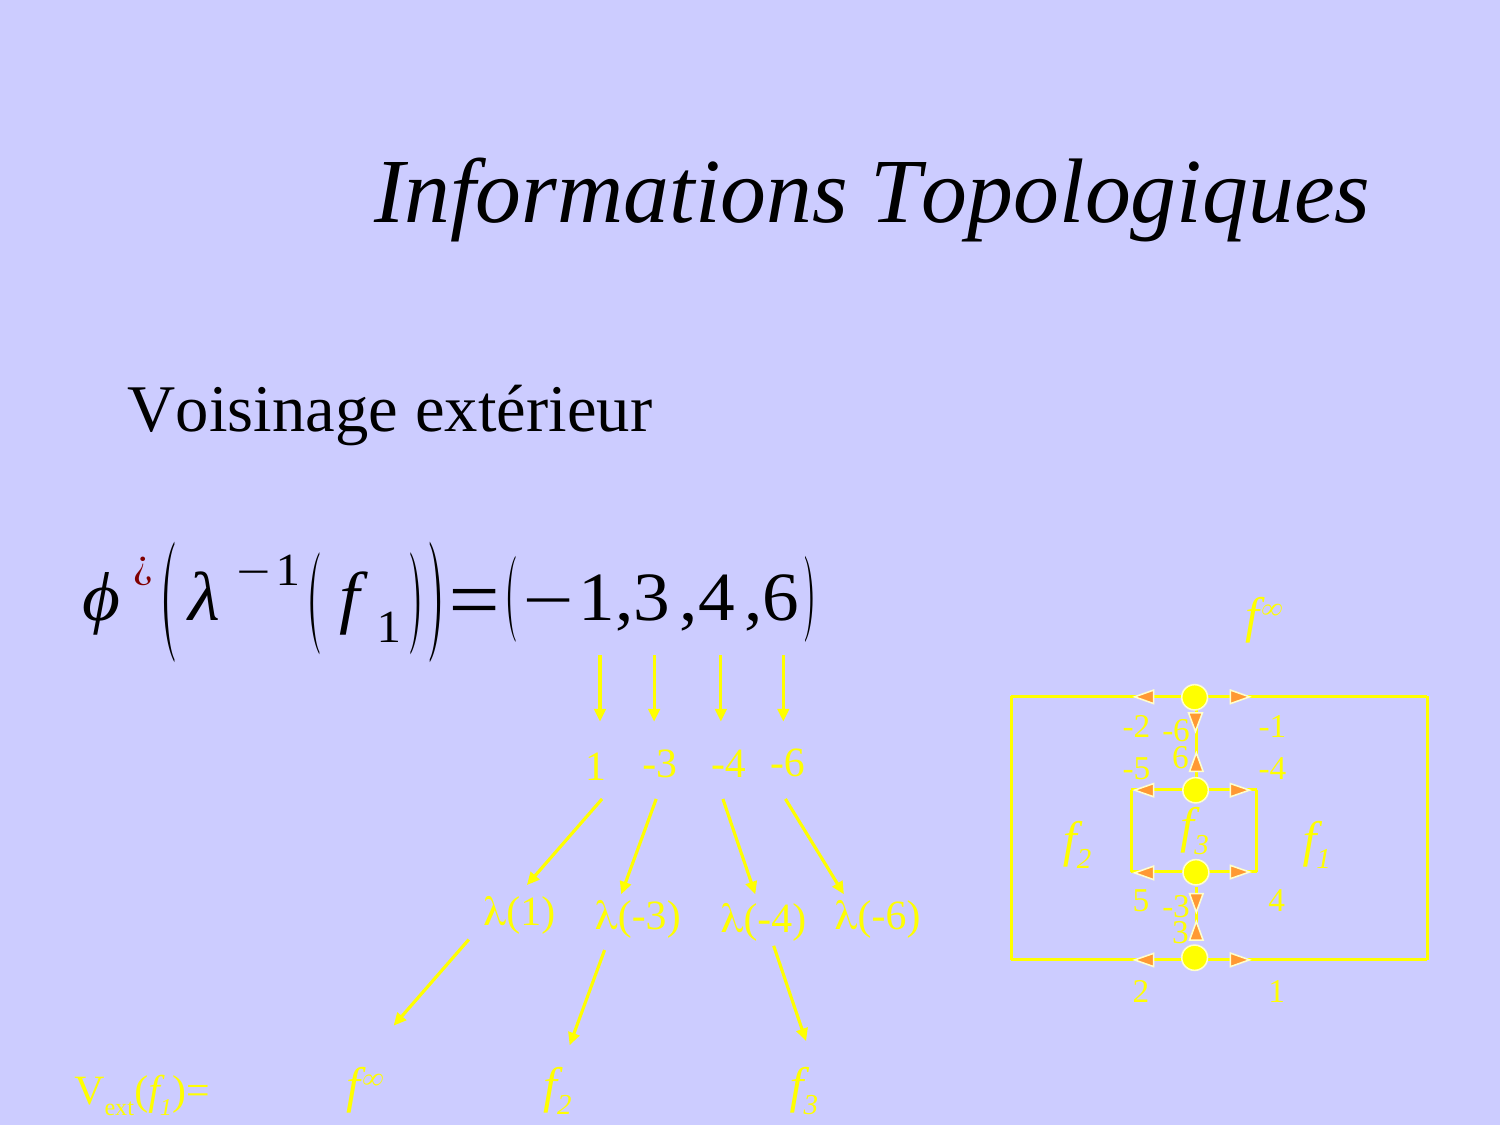

# Informations Topologiques
Voisinage extérieur
f
-6
-3
-4
1
-2
-1
-6
6
-5
-4
f3
(1)
(-3)
(-6)
(-4)
f2
f1
5
4
-3
3
f
f2
f3
Vext(f1)=
2
1